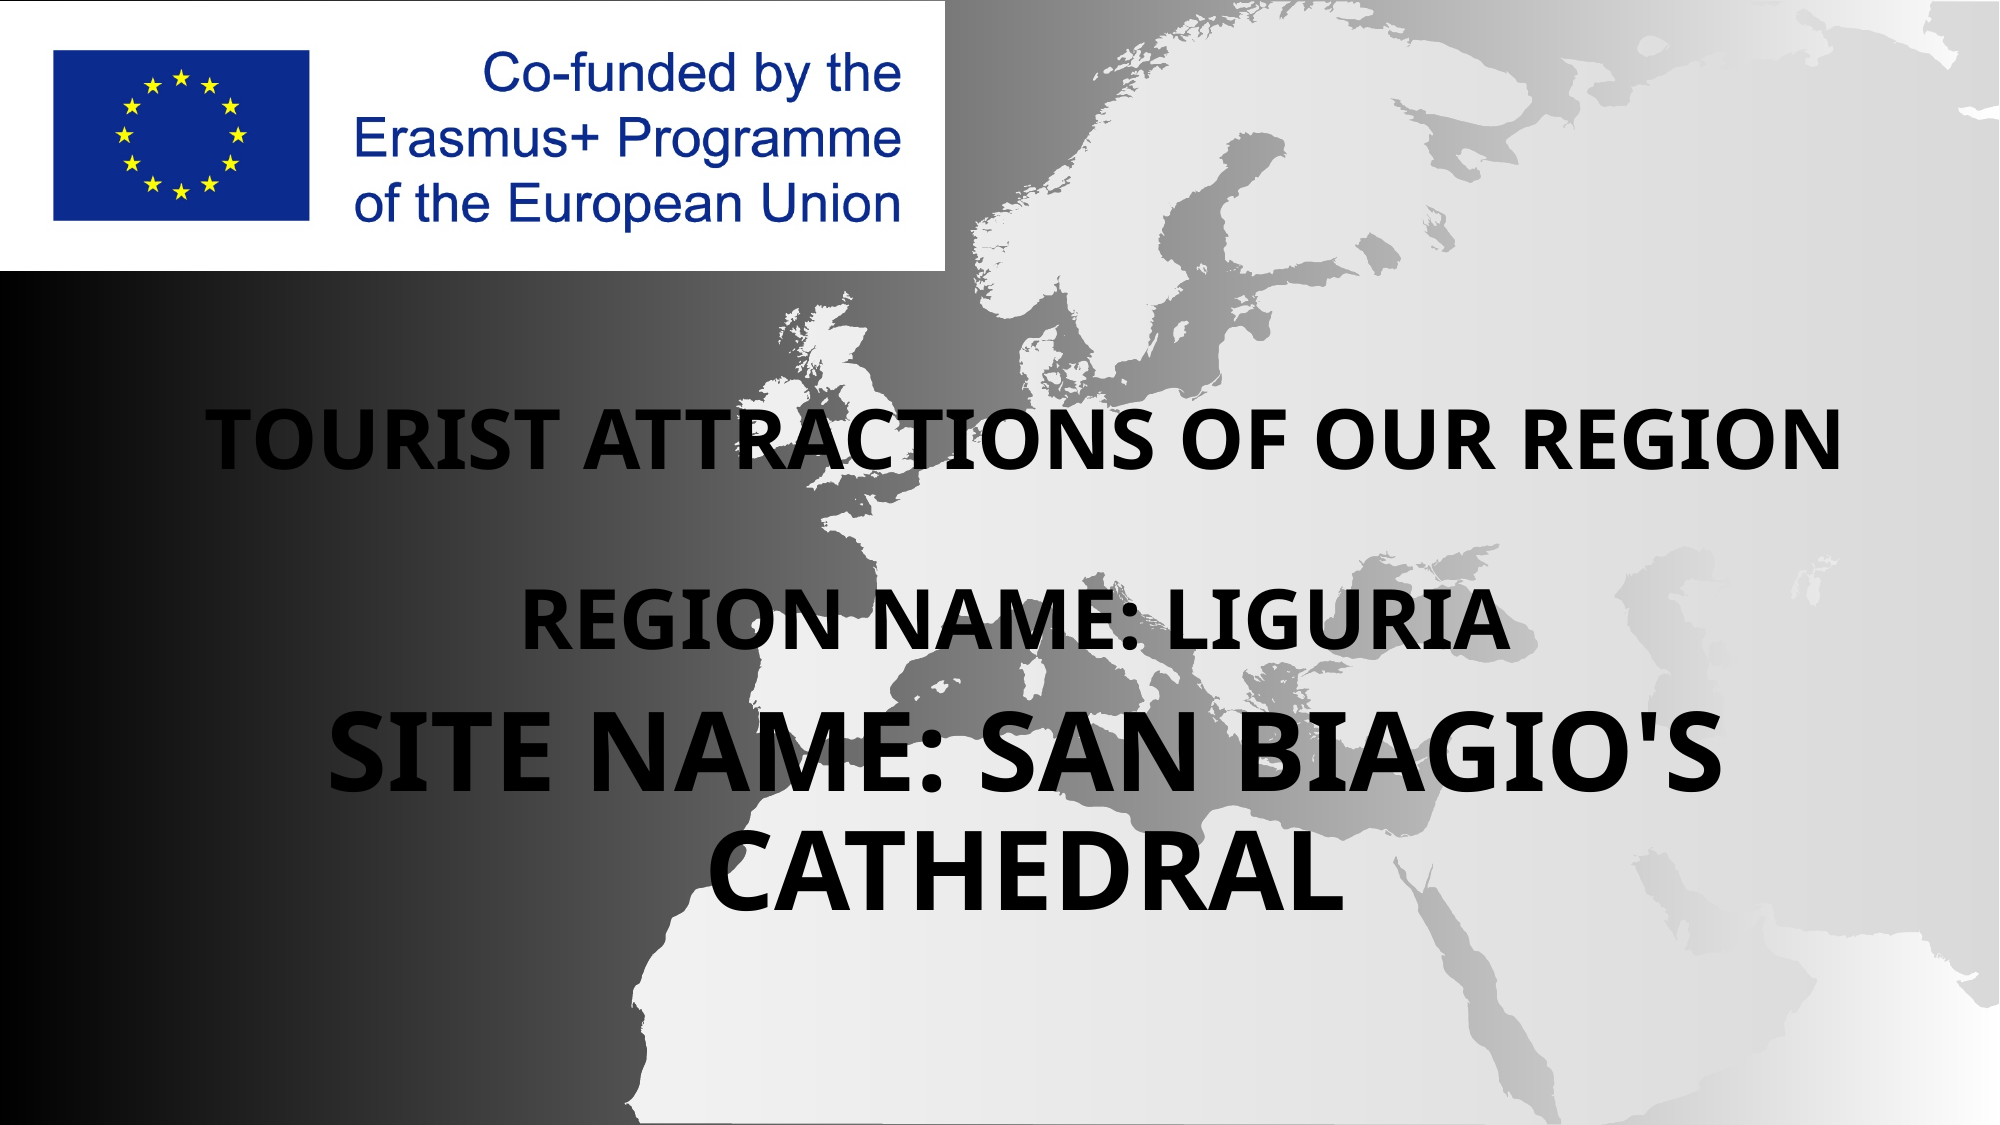

# TOURIST ATTRACTIONS OF OUR REGION REGION NAME: LIGURIA SITE NAME: SAN BIAGIO'S CATHEDRAL